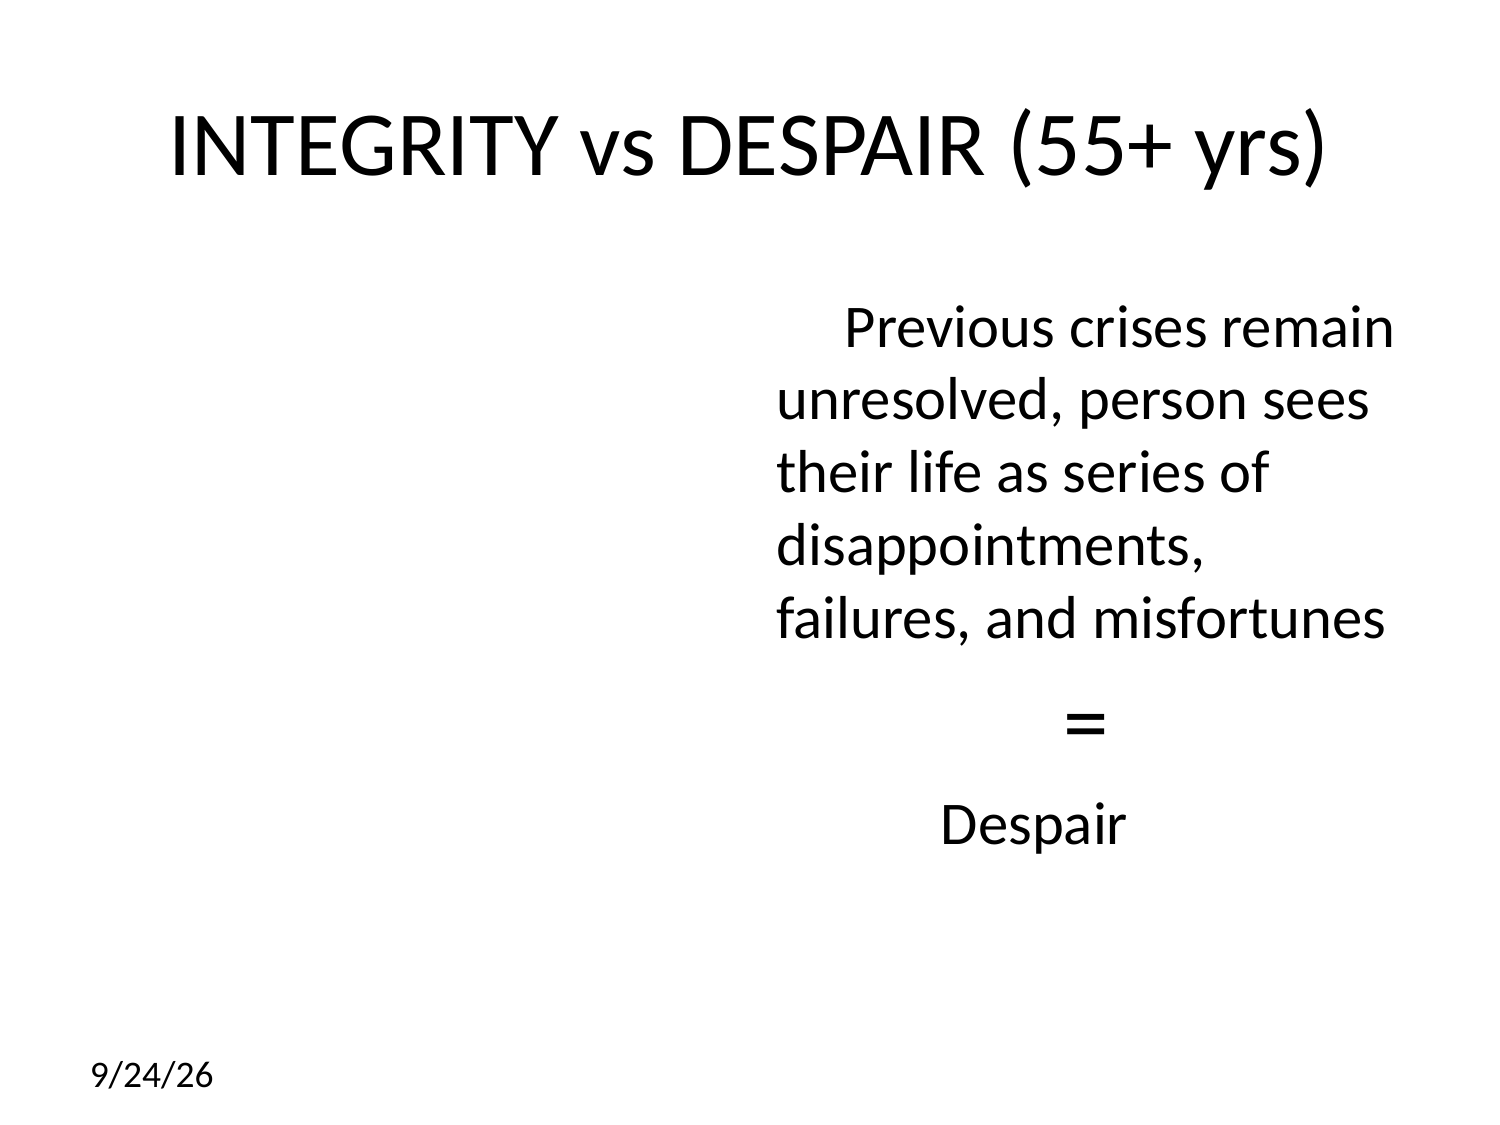

# INTEGRITY vs DESPAIR (55+ yrs)
	Previous crises remain unresolved, person sees their life as series of disappointments, failures, and misfortunes
=
		 Despair